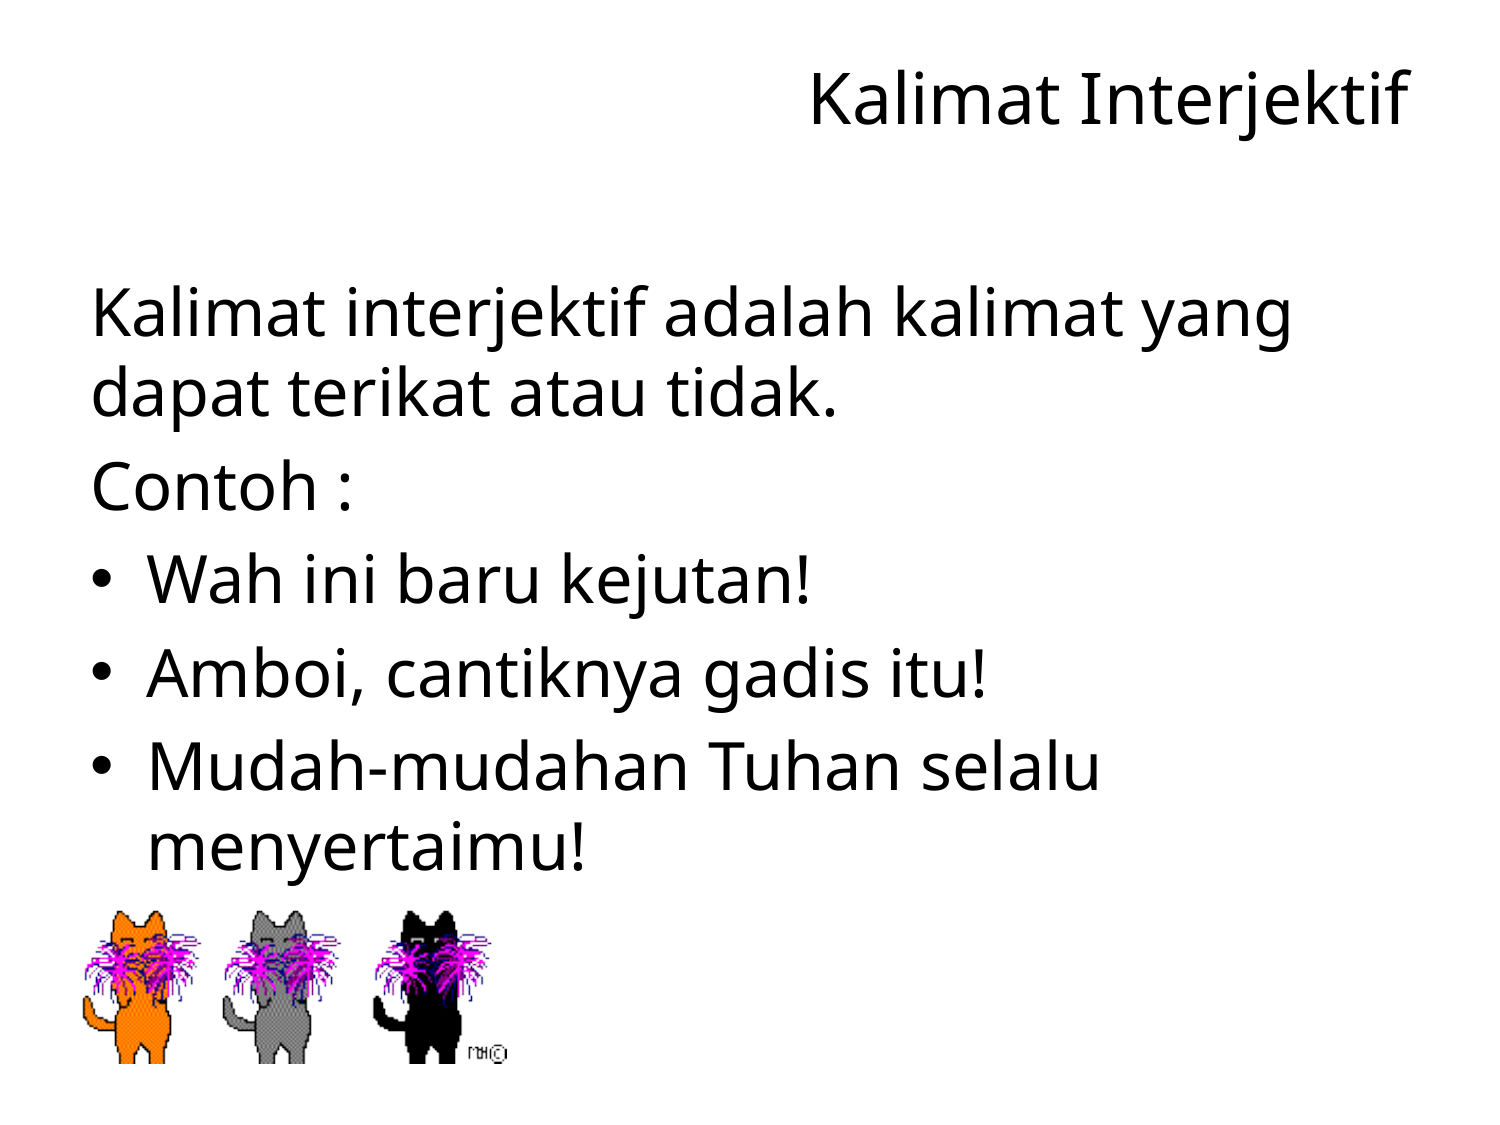

# Kalimat Interjektif
Kalimat interjektif adalah kalimat yang dapat terikat atau tidak.
Contoh :
Wah ini baru kejutan!
Amboi, cantiknya gadis itu!
Mudah-mudahan Tuhan selalu menyertaimu!